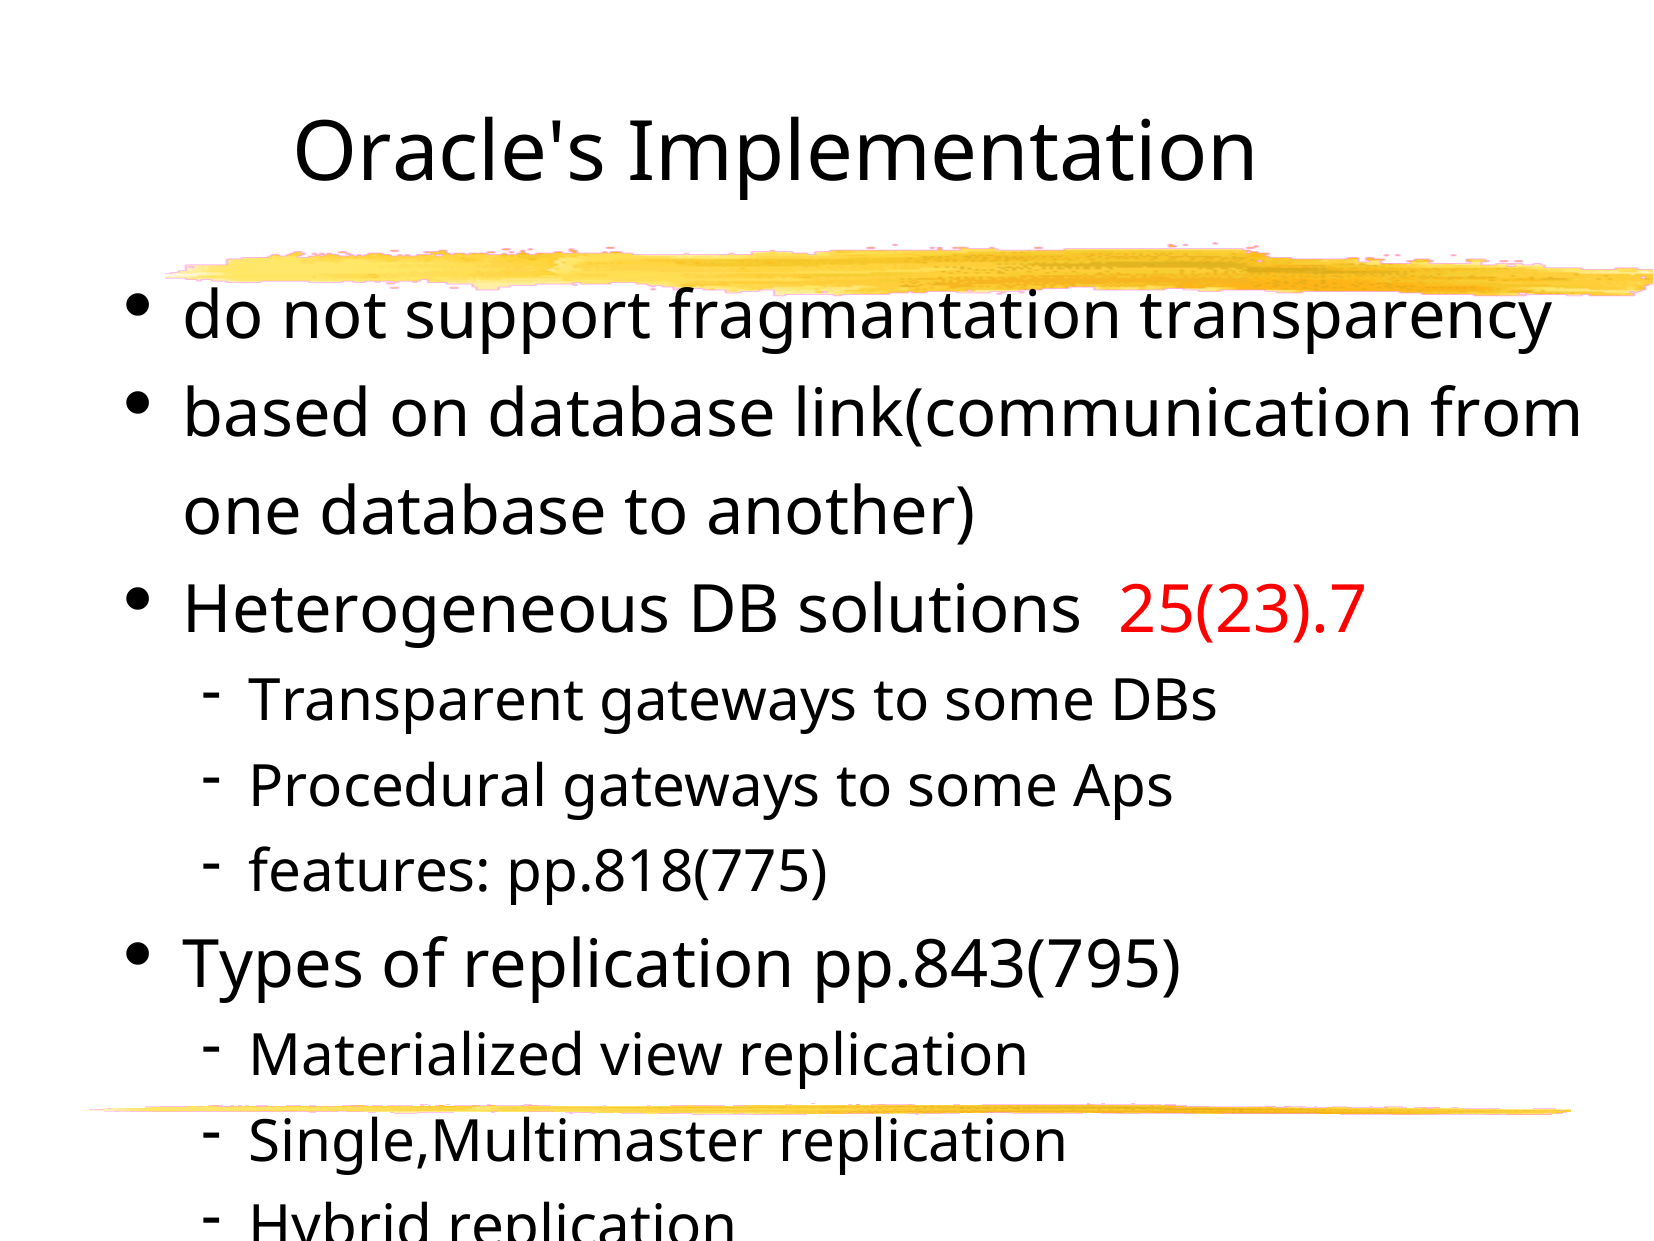

# Oracle's Implementation
do not support fragmantation transparency
based on database link(communication from one database to another)
Heterogeneous DB solutions 25(23).7
Transparent gateways to some DBs
Procedural gateways to some Aps
features: pp.818(775)
Types of replication pp.843(795)
Materialized view replication
Single,Multimaster replication
Hybrid replication